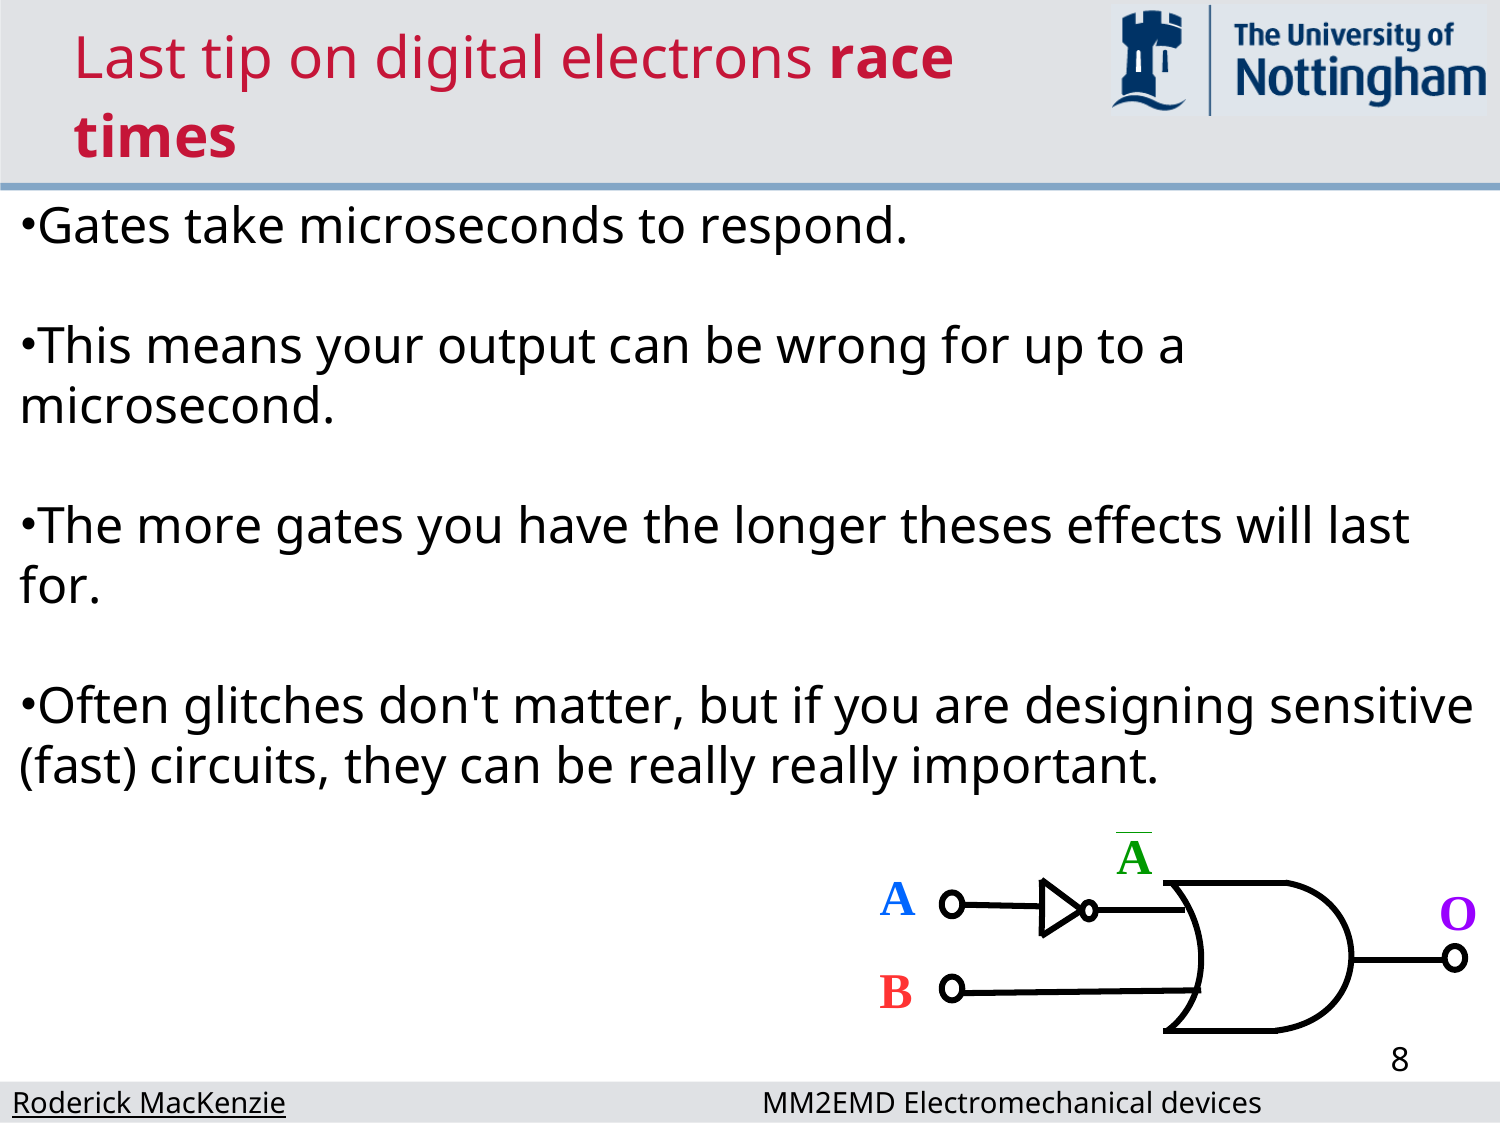

# Last tip on digital electrons race times
Gates take microseconds to respond.
This means your output can be wrong for up to a microsecond.
The more gates you have the longer theses effects will last for.
Often glitches don't matter, but if you are designing sensitive (fast) circuits, they can be really really important.
A
A
O
B